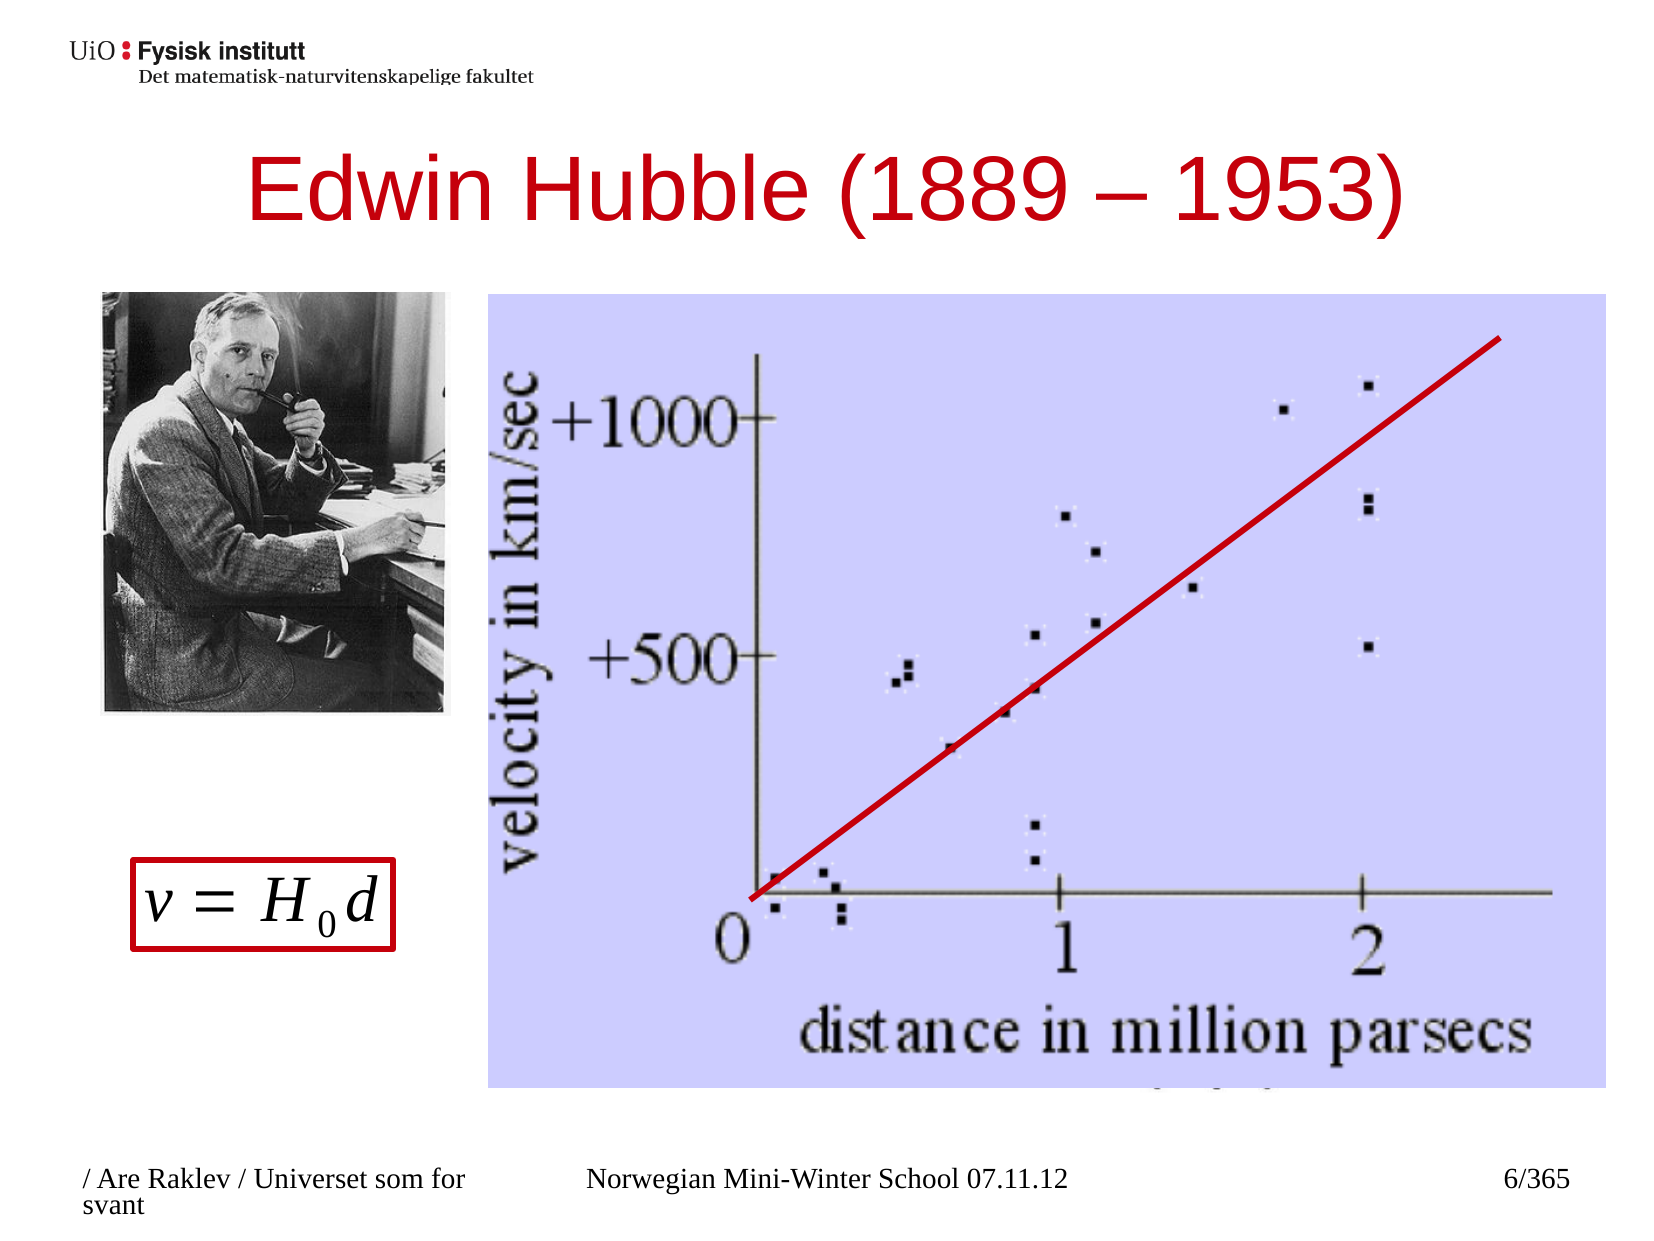

# Edwin Hubble (1889 – 1953)
[1929]
/ Are Raklev / Universet som forsvant
Norwegian Mini-Winter School 07.11.12
6